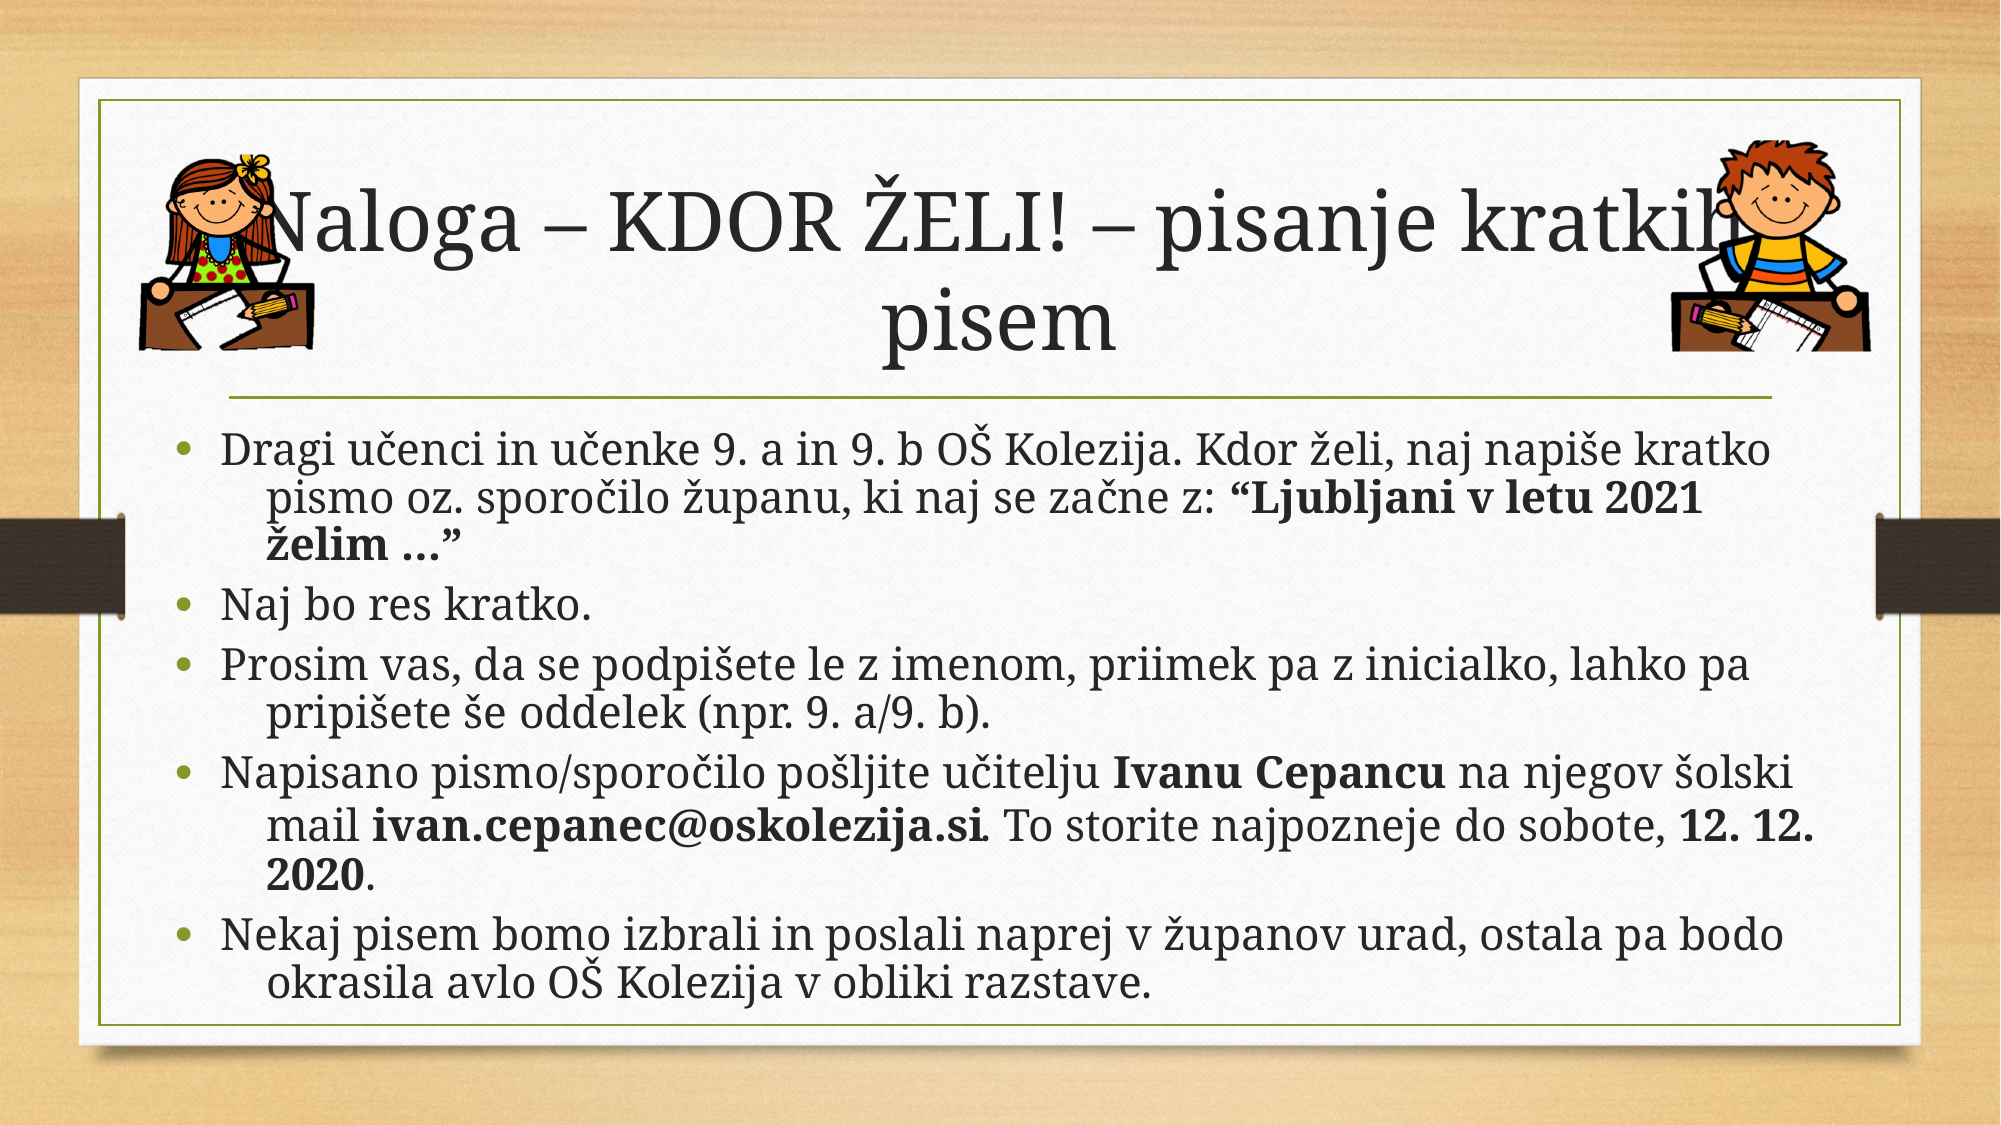

# Naloga – KDOR ŽELI! – pisanje kratkih pisem
Dragi učenci in učenke 9. a in 9. b OŠ Kolezija. Kdor želi, naj napiše kratko pismo oz. sporočilo županu, ki naj se začne z: “Ljubljani v letu 2021 želim …”
Naj bo res kratko.
Prosim vas, da se podpišete le z imenom, priimek pa z inicialko, lahko pa pripišete še oddelek (npr. 9. a/9. b).
Napisano pismo/sporočilo pošljite učitelju Ivanu Cepancu na njegov šolski mail ivan.cepanec@oskolezija.si. To storite najpozneje do sobote, 12. 12. 2020.
Nekaj pisem bomo izbrali in poslali naprej v županov urad, ostala pa bodo okrasila avlo OŠ Kolezija v obliki razstave.